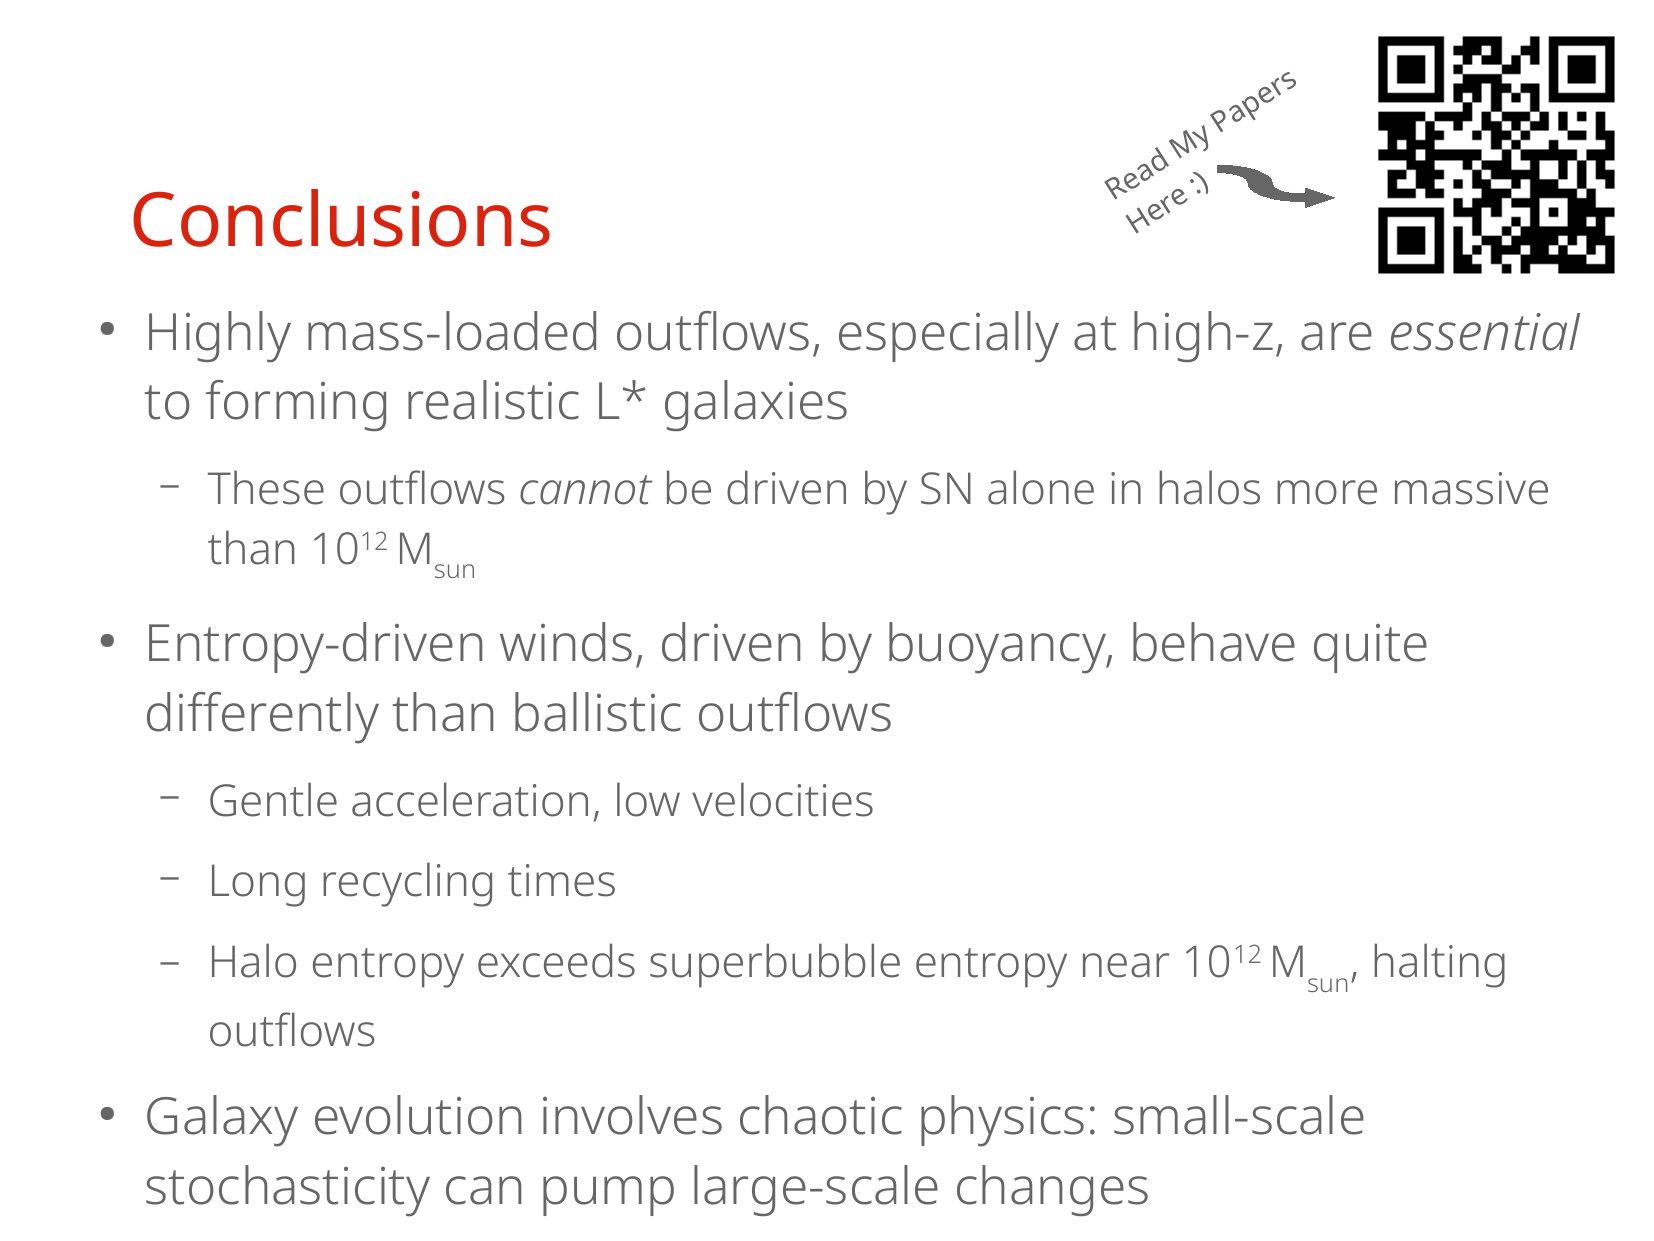

Read My Papers
Here :)
# Conclusions
Highly mass-loaded outflows, especially at high-z, are essential to forming realistic L* galaxies
These outflows cannot be driven by SN alone in halos more massive than 1012 Msun
Entropy-driven winds, driven by buoyancy, behave quite differently than ballistic outflows
Gentle acceleration, low velocities
Long recycling times
Halo entropy exceeds superbubble entropy near 1012 Msun, halting outflows
Galaxy evolution involves chaotic physics: small-scale stochasticity can pump large-scale changes